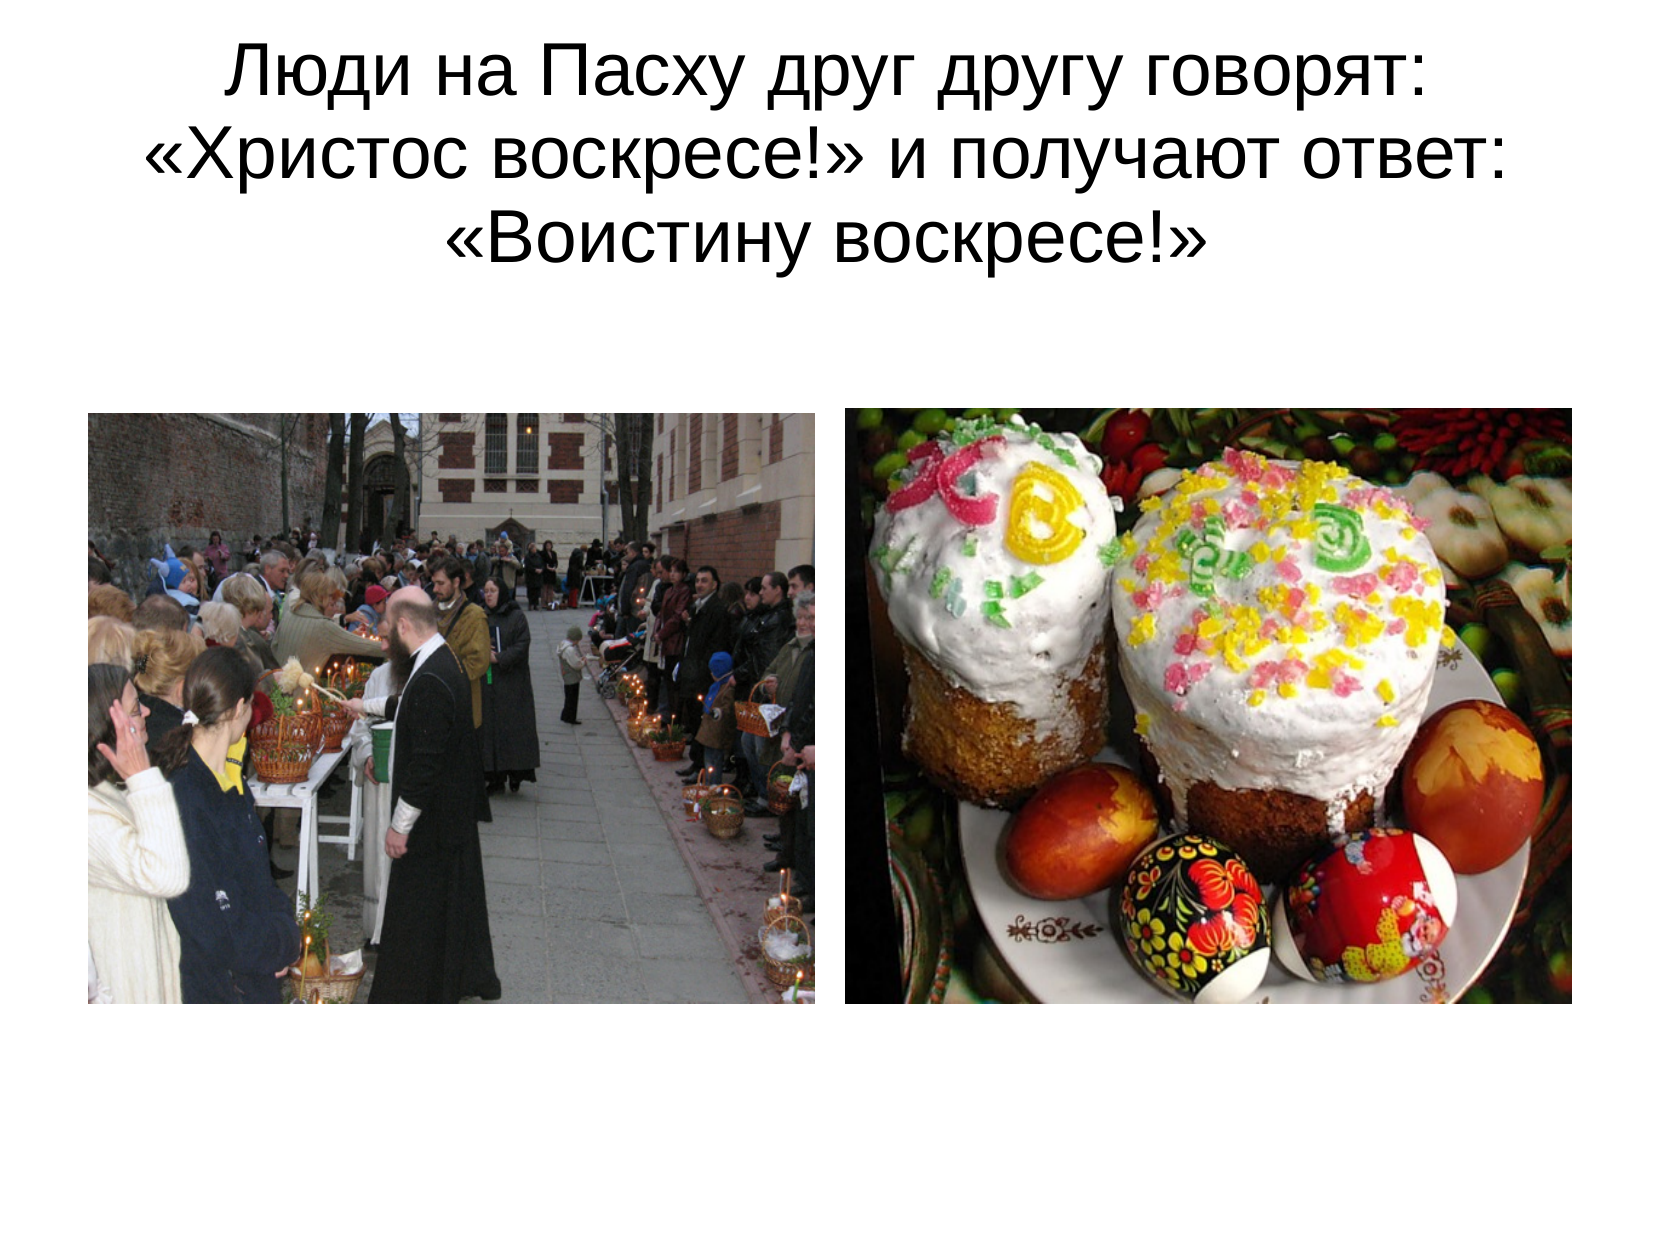

# Люди на Пасху друг другу говорят: «Христос воскресе!» и получают ответ: «Воистину воскресе!»